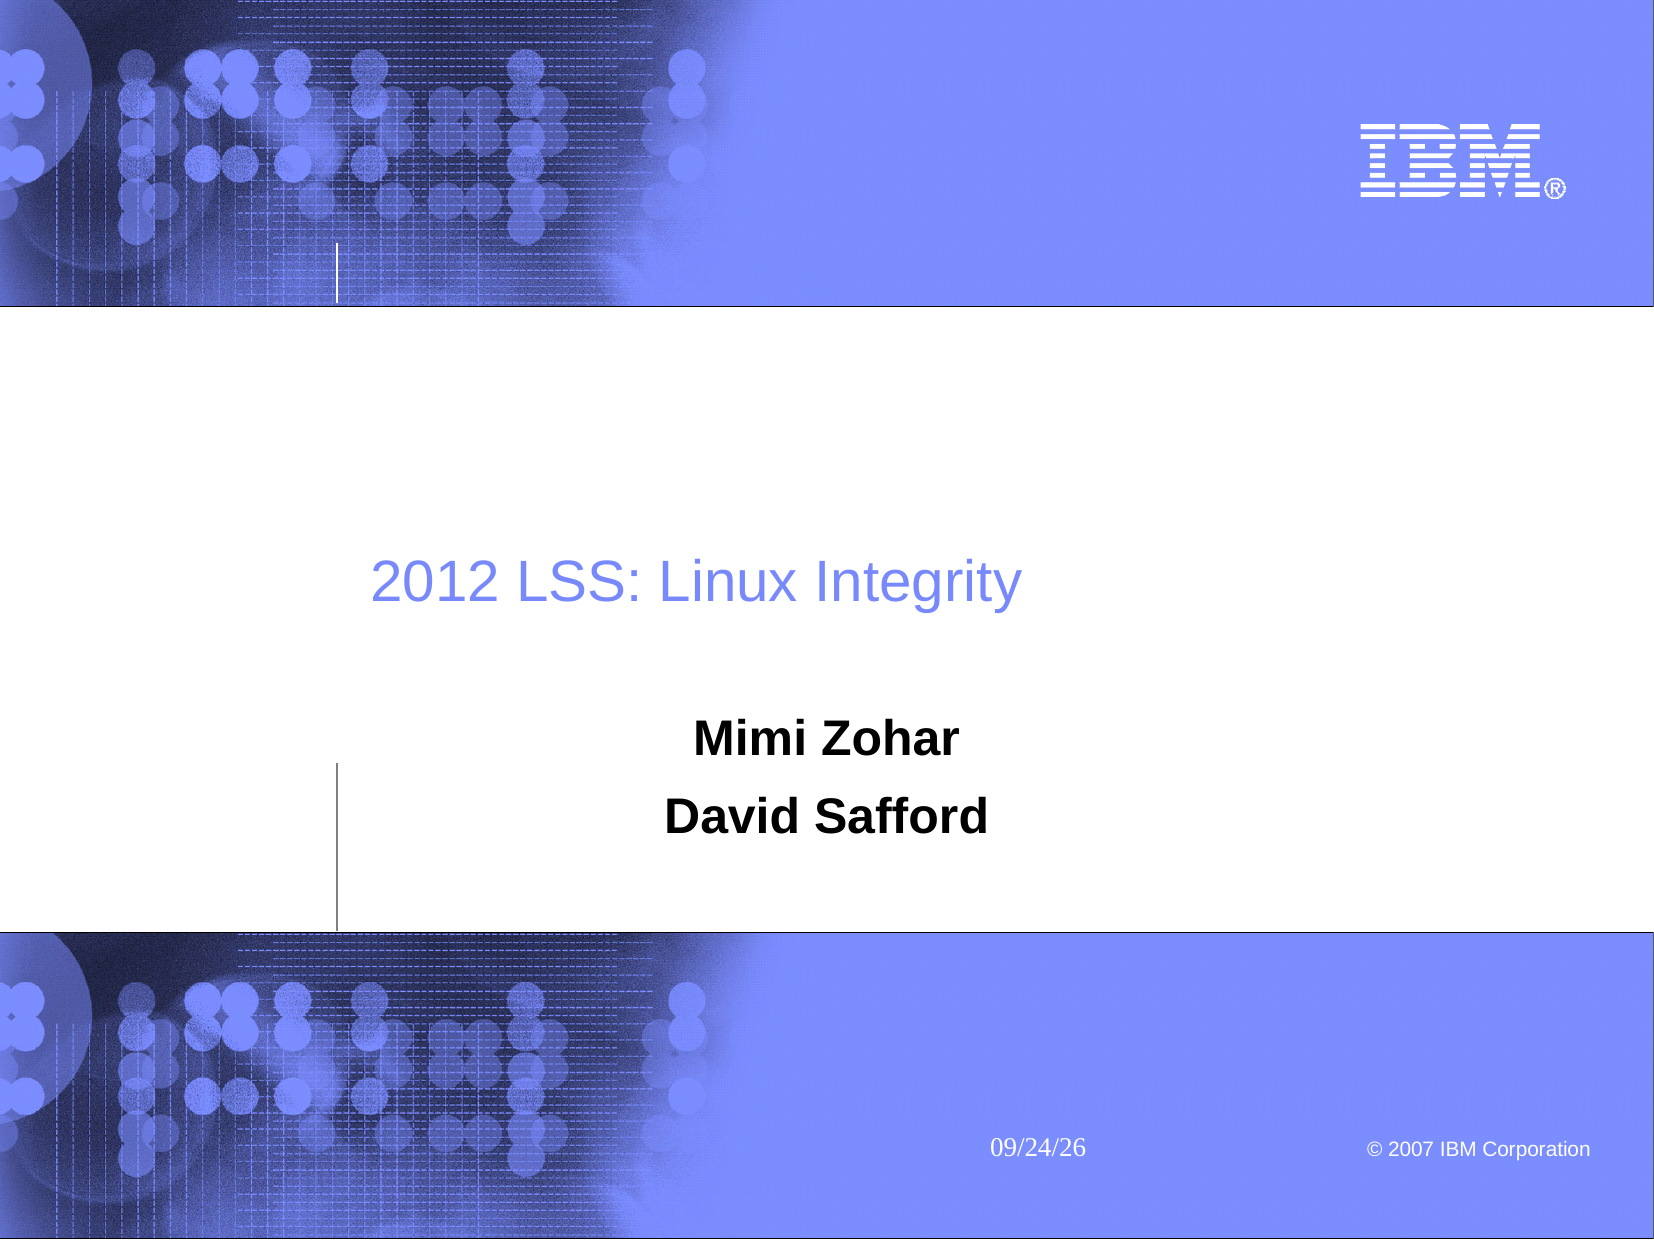

Mimi Zohar
David Safford
# 2012 LSS: Linux Integrity